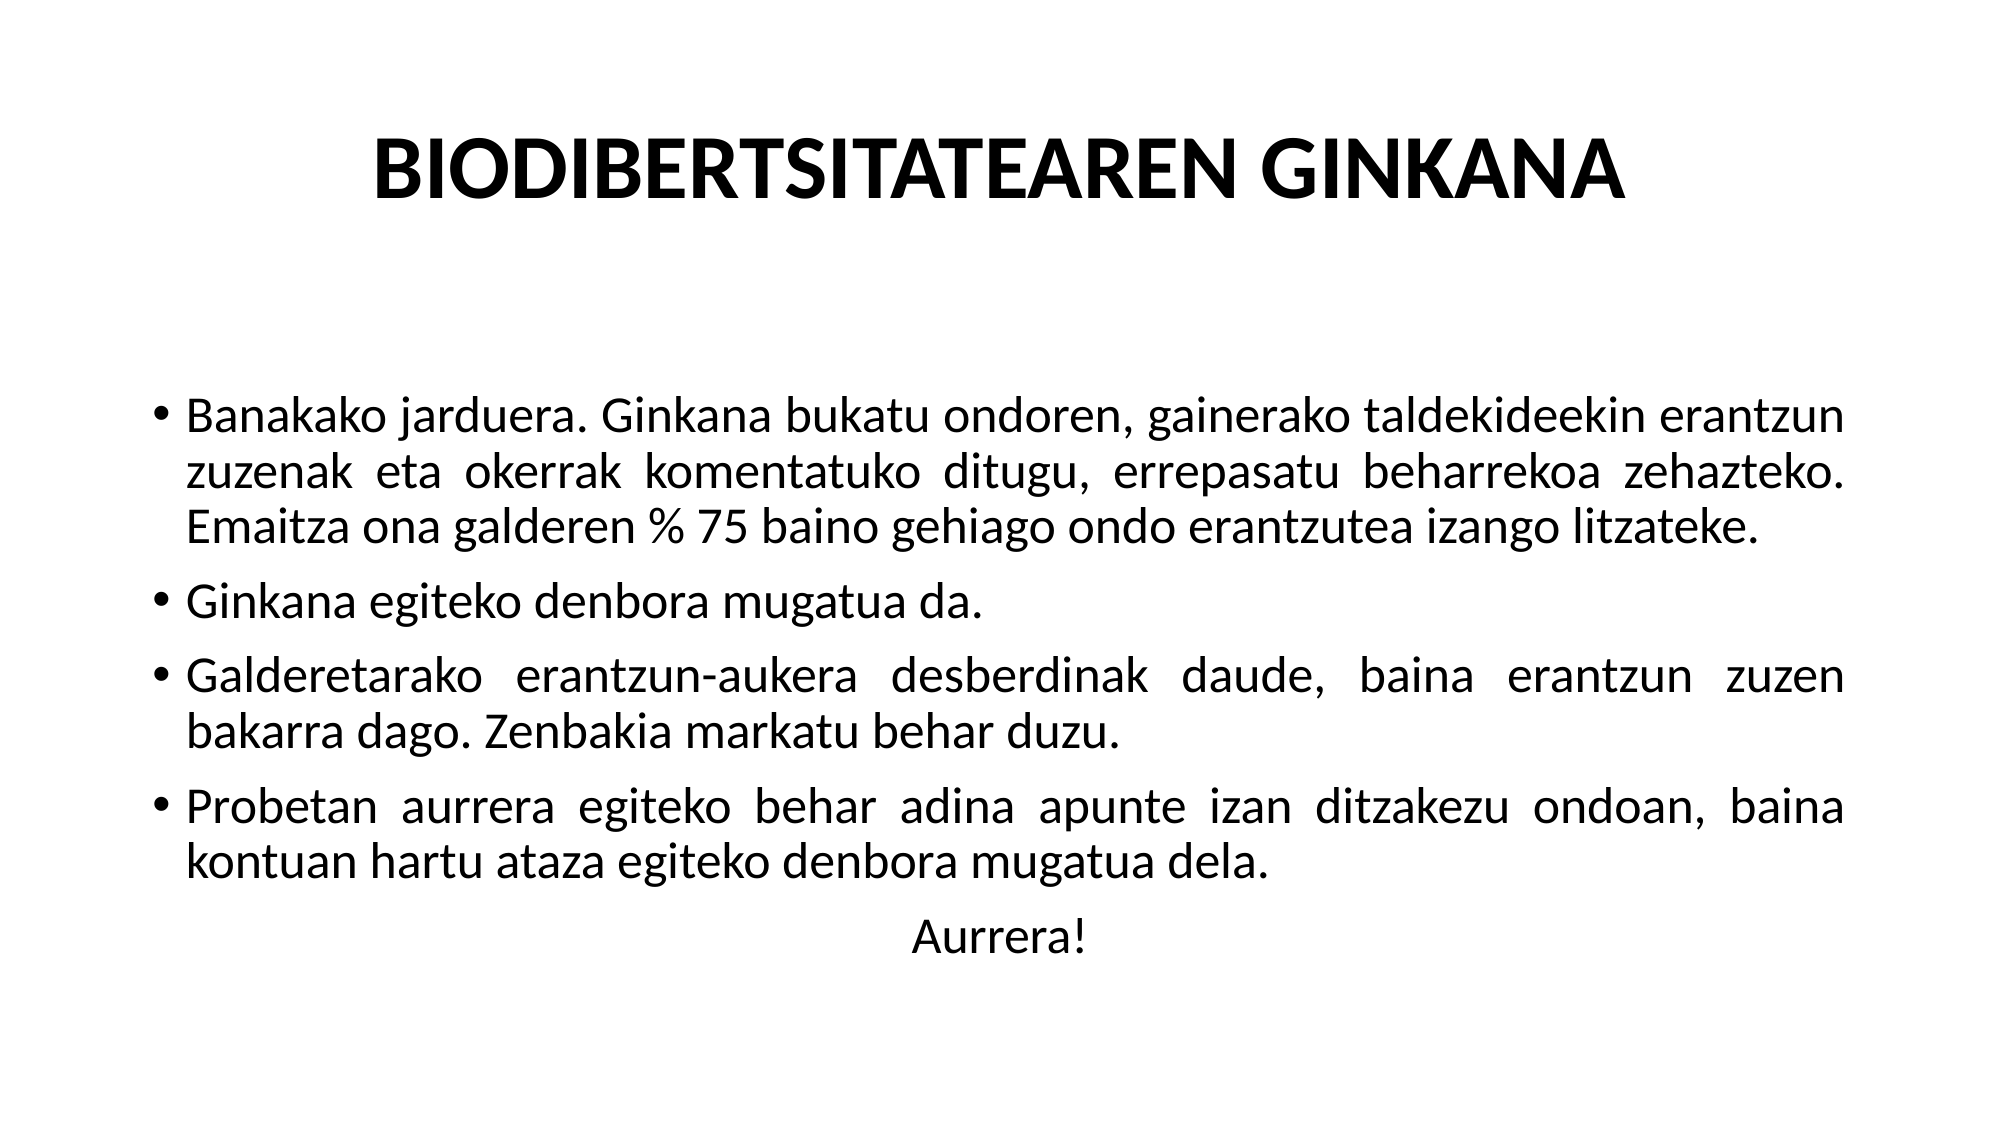

# BIODIBERTSITATEAREN GINKANA
Banakako jarduera. Ginkana bukatu ondoren, gainerako taldekideekin erantzun zuzenak eta okerrak komentatuko ditugu, errepasatu beharrekoa zehazteko. Emaitza ona galderen % 75 baino gehiago ondo erantzutea izango litzateke.
Ginkana egiteko denbora mugatua da.
Galderetarako erantzun-aukera desberdinak daude, baina erantzun zuzen bakarra dago. Zenbakia markatu behar duzu.
Probetan aurrera egiteko behar adina apunte izan ditzakezu ondoan, baina kontuan hartu ataza egiteko denbora mugatua dela.
Aurrera!